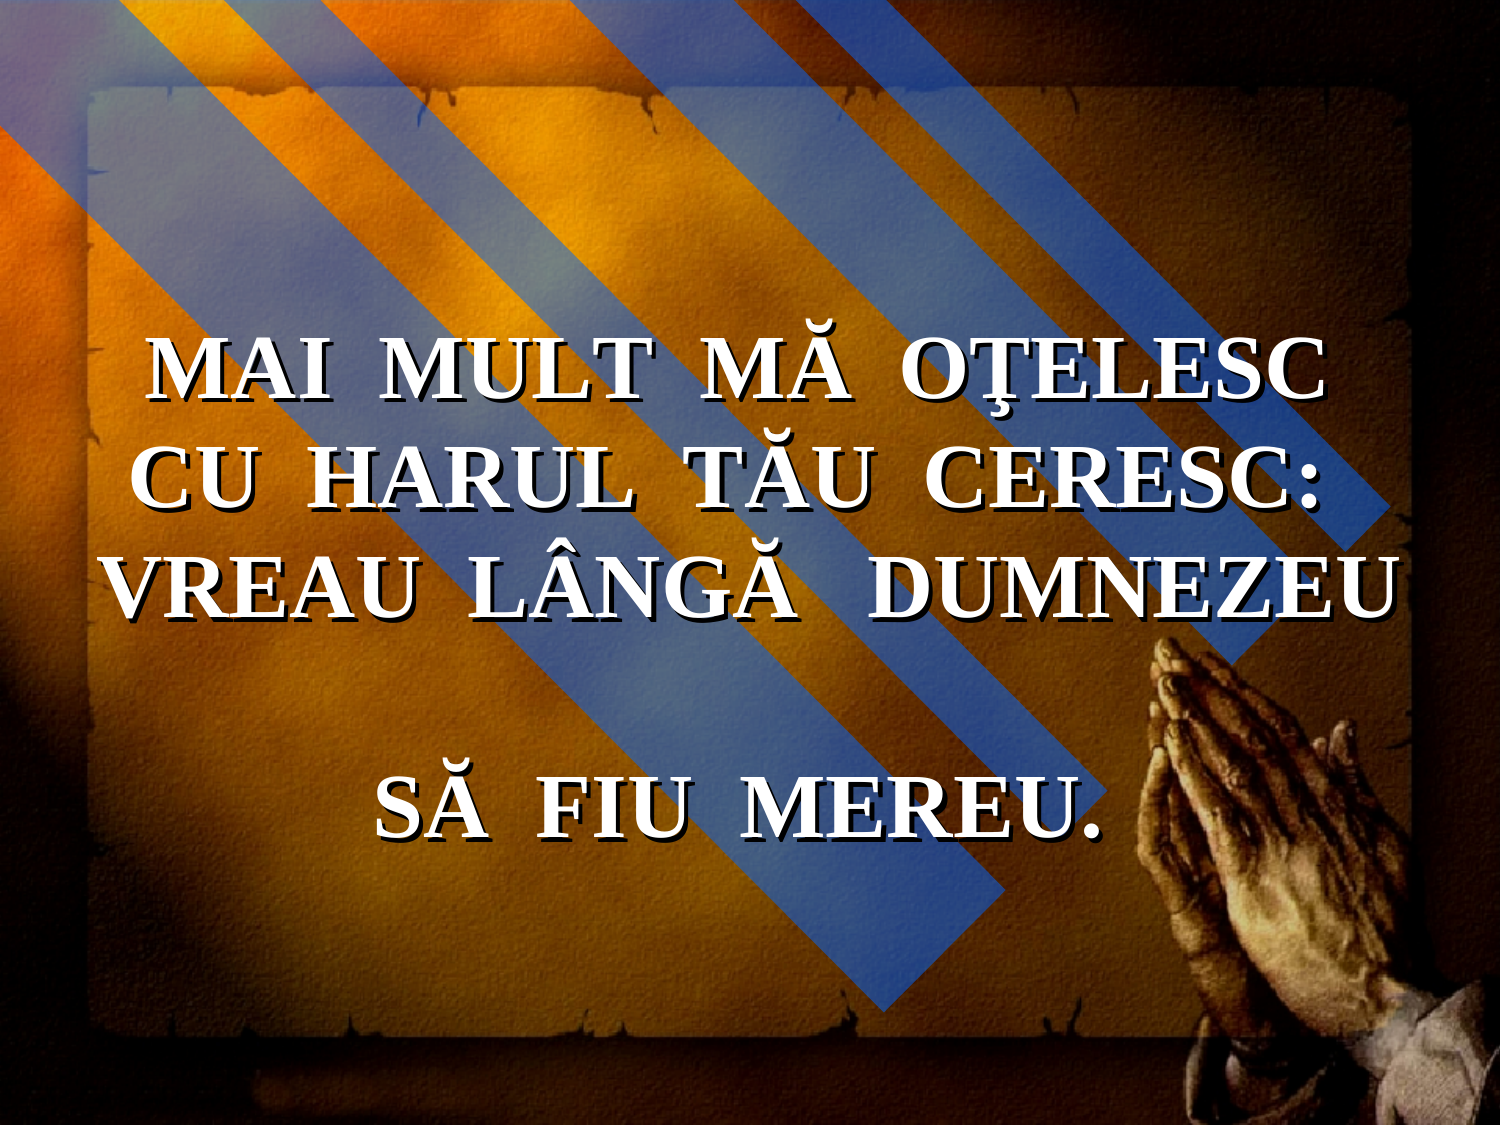

# MAI MULT MĂ OŢELESC CU HARUL TĂU CERESC: VREAU LÂNGĂ DUMNEZEU SĂ FIU MEREU.